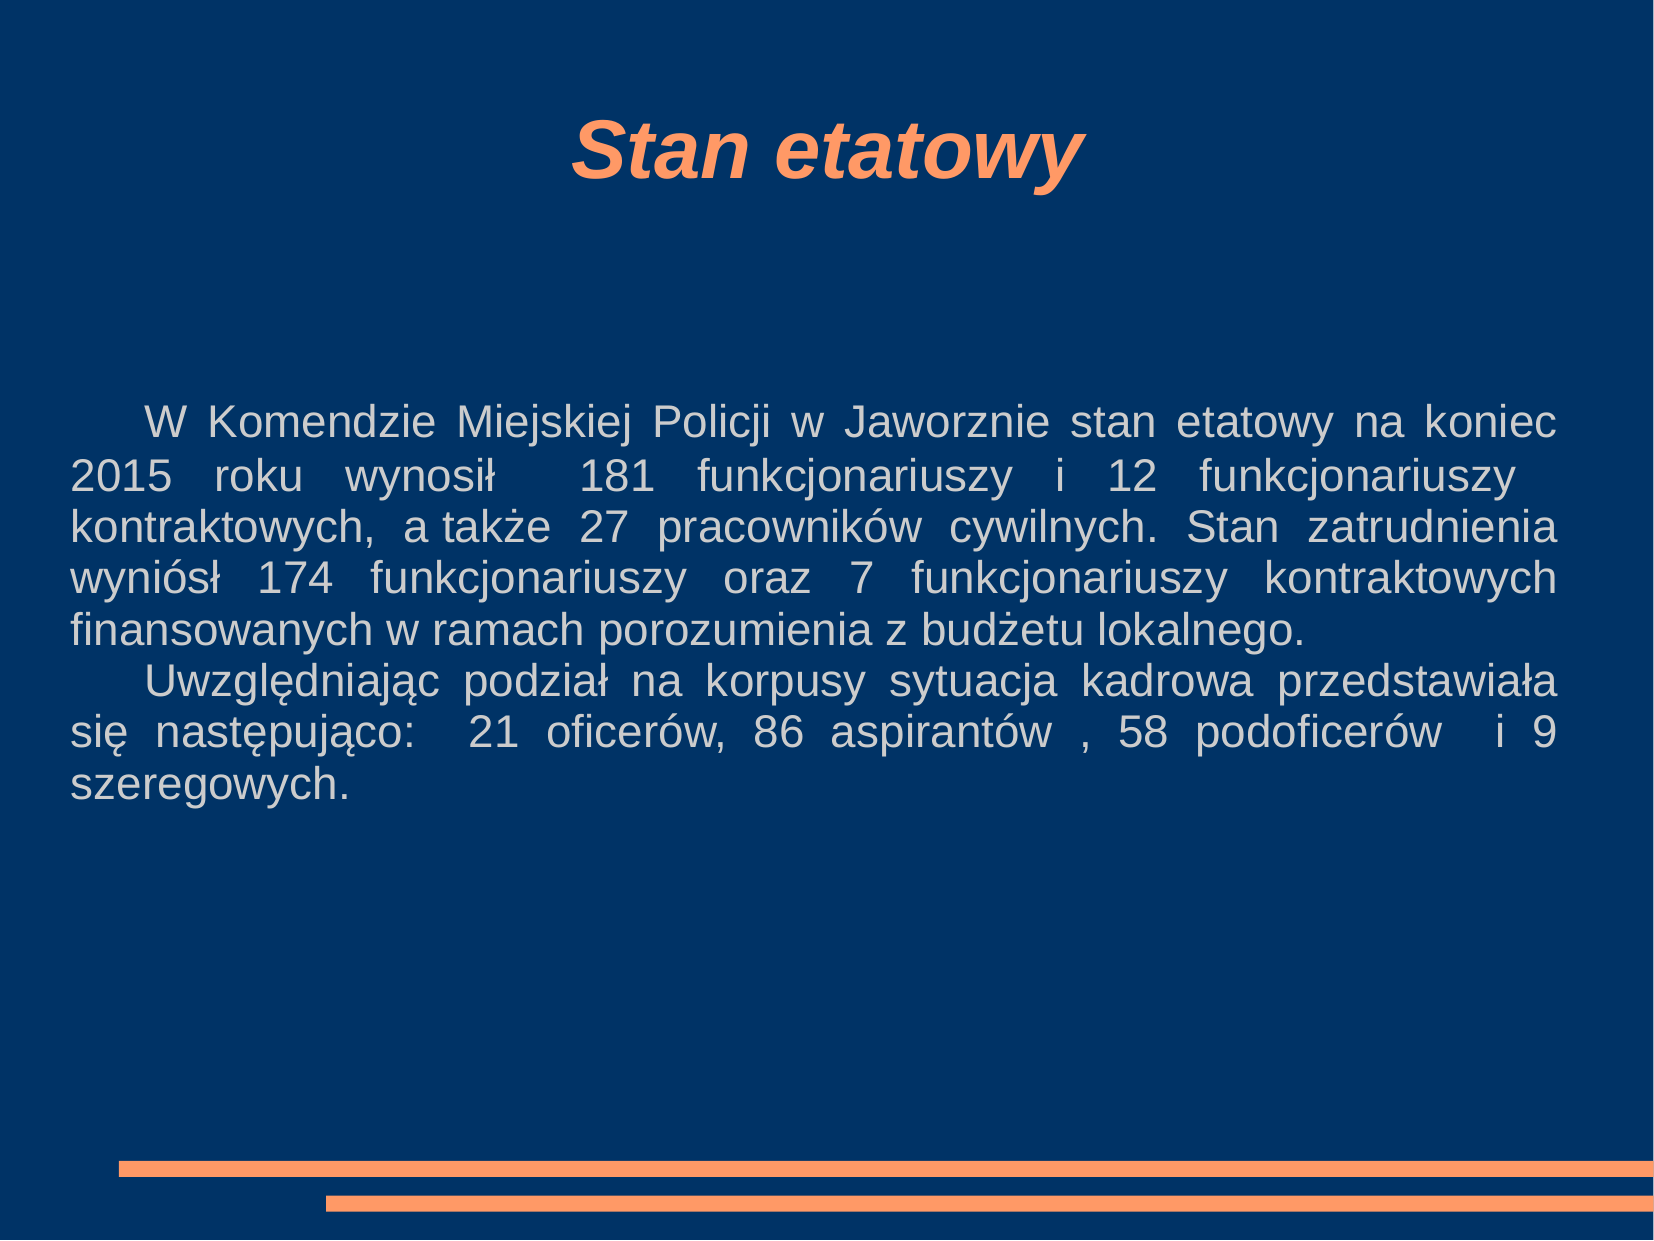

# Stan etatowy
	W Komendzie Miejskiej Policji w Jaworznie stan etatowy na koniec 2015 roku wynosił 181 funkcjonariuszy i 12 funkcjonariuszy kontraktowych, a także 27 pracowników cywilnych. Stan zatrudnienia wyniósł 174 funkcjonariuszy oraz 7 funkcjonariuszy kontraktowych finansowanych w ramach porozumienia z budżetu lokalnego.
	Uwzględniając podział na korpusy sytuacja kadrowa przedstawiała się następująco: 21 oficerów, 86 aspirantów , 58 podoficerów i 9 szeregowych.